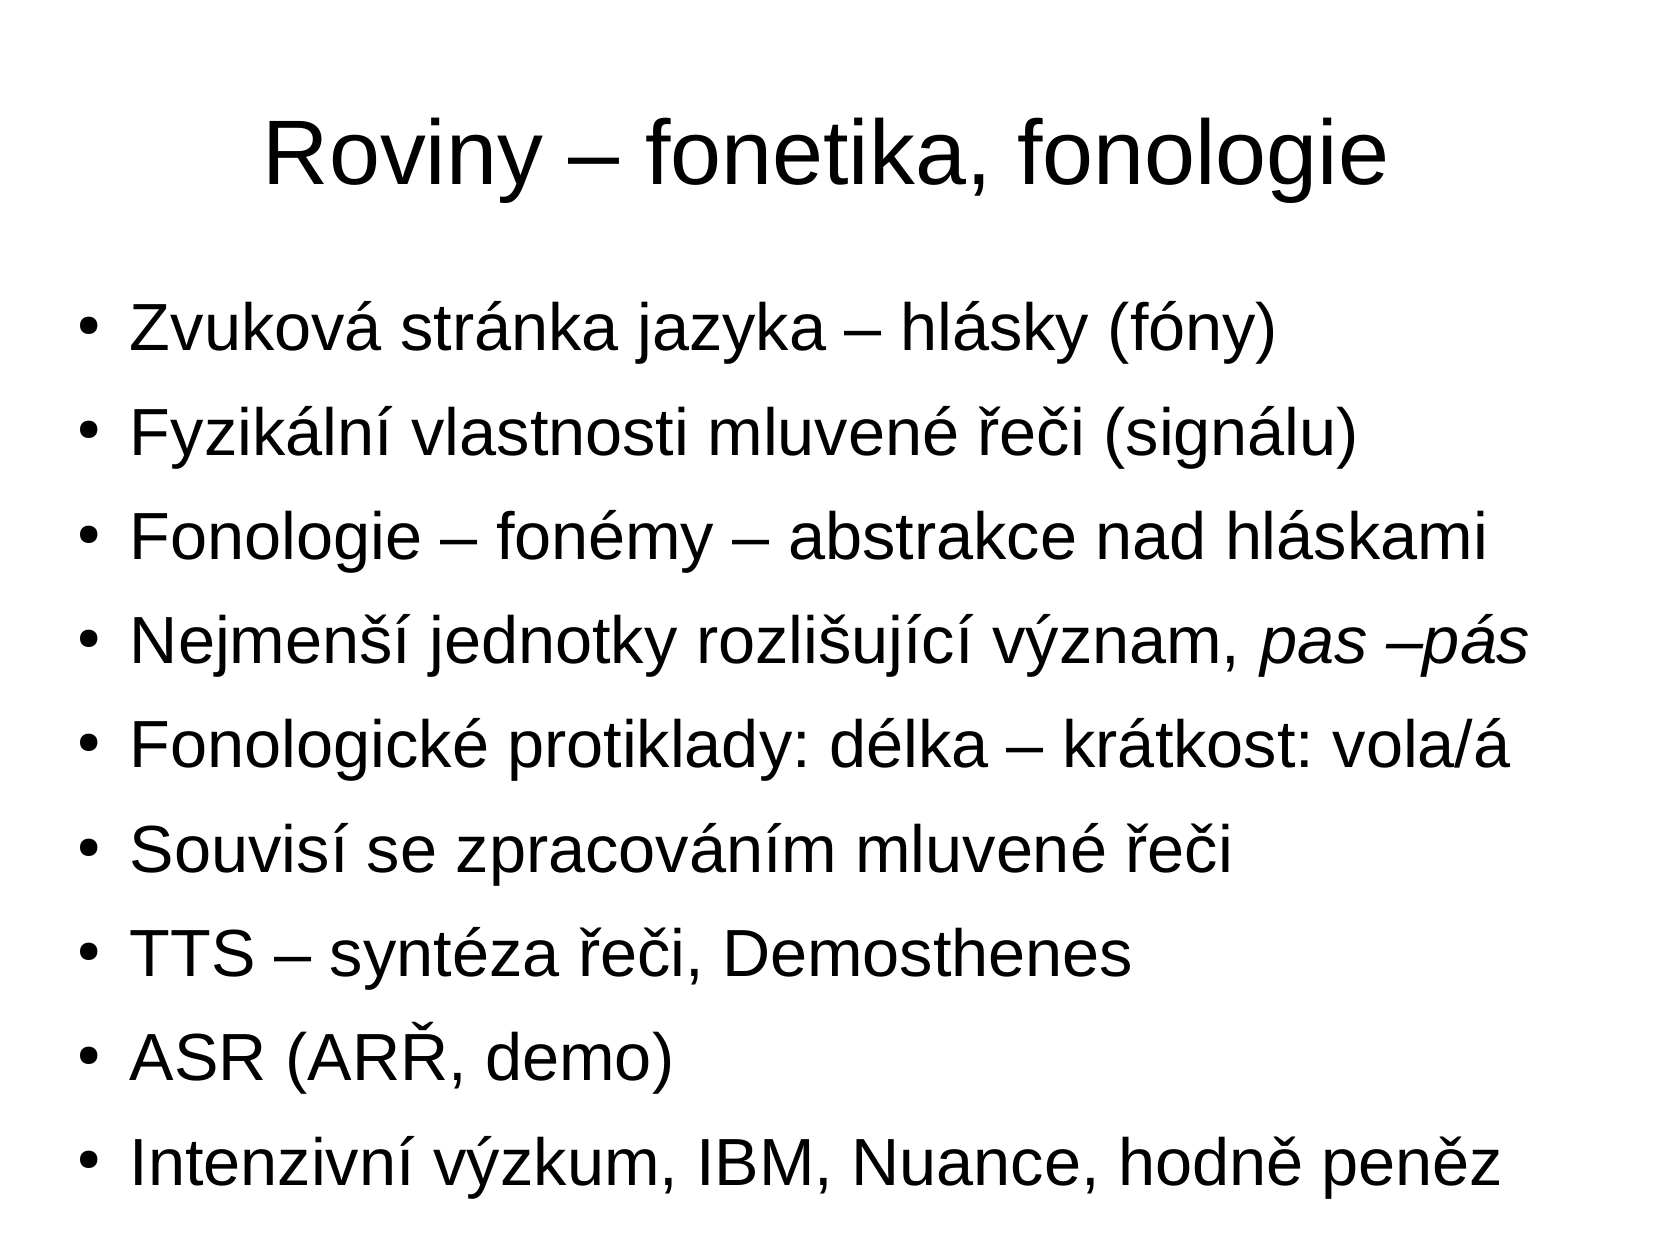

# Roviny – fonetika, fonologie
Zvuková stránka jazyka – hlásky (fóny)
Fyzikální vlastnosti mluvené řeči (signálu)
Fonologie – fonémy – abstrakce nad hláskami
Nejmenší jednotky rozlišující význam, pas –pás
Fonologické protiklady: délka – krátkost: vola/á
Souvisí se zpracováním mluvené řeči
TTS – syntéza řeči, Demosthenes
ASR (ARŘ, demo)
Intenzivní výzkum, IBM, Nuance, hodně peněz